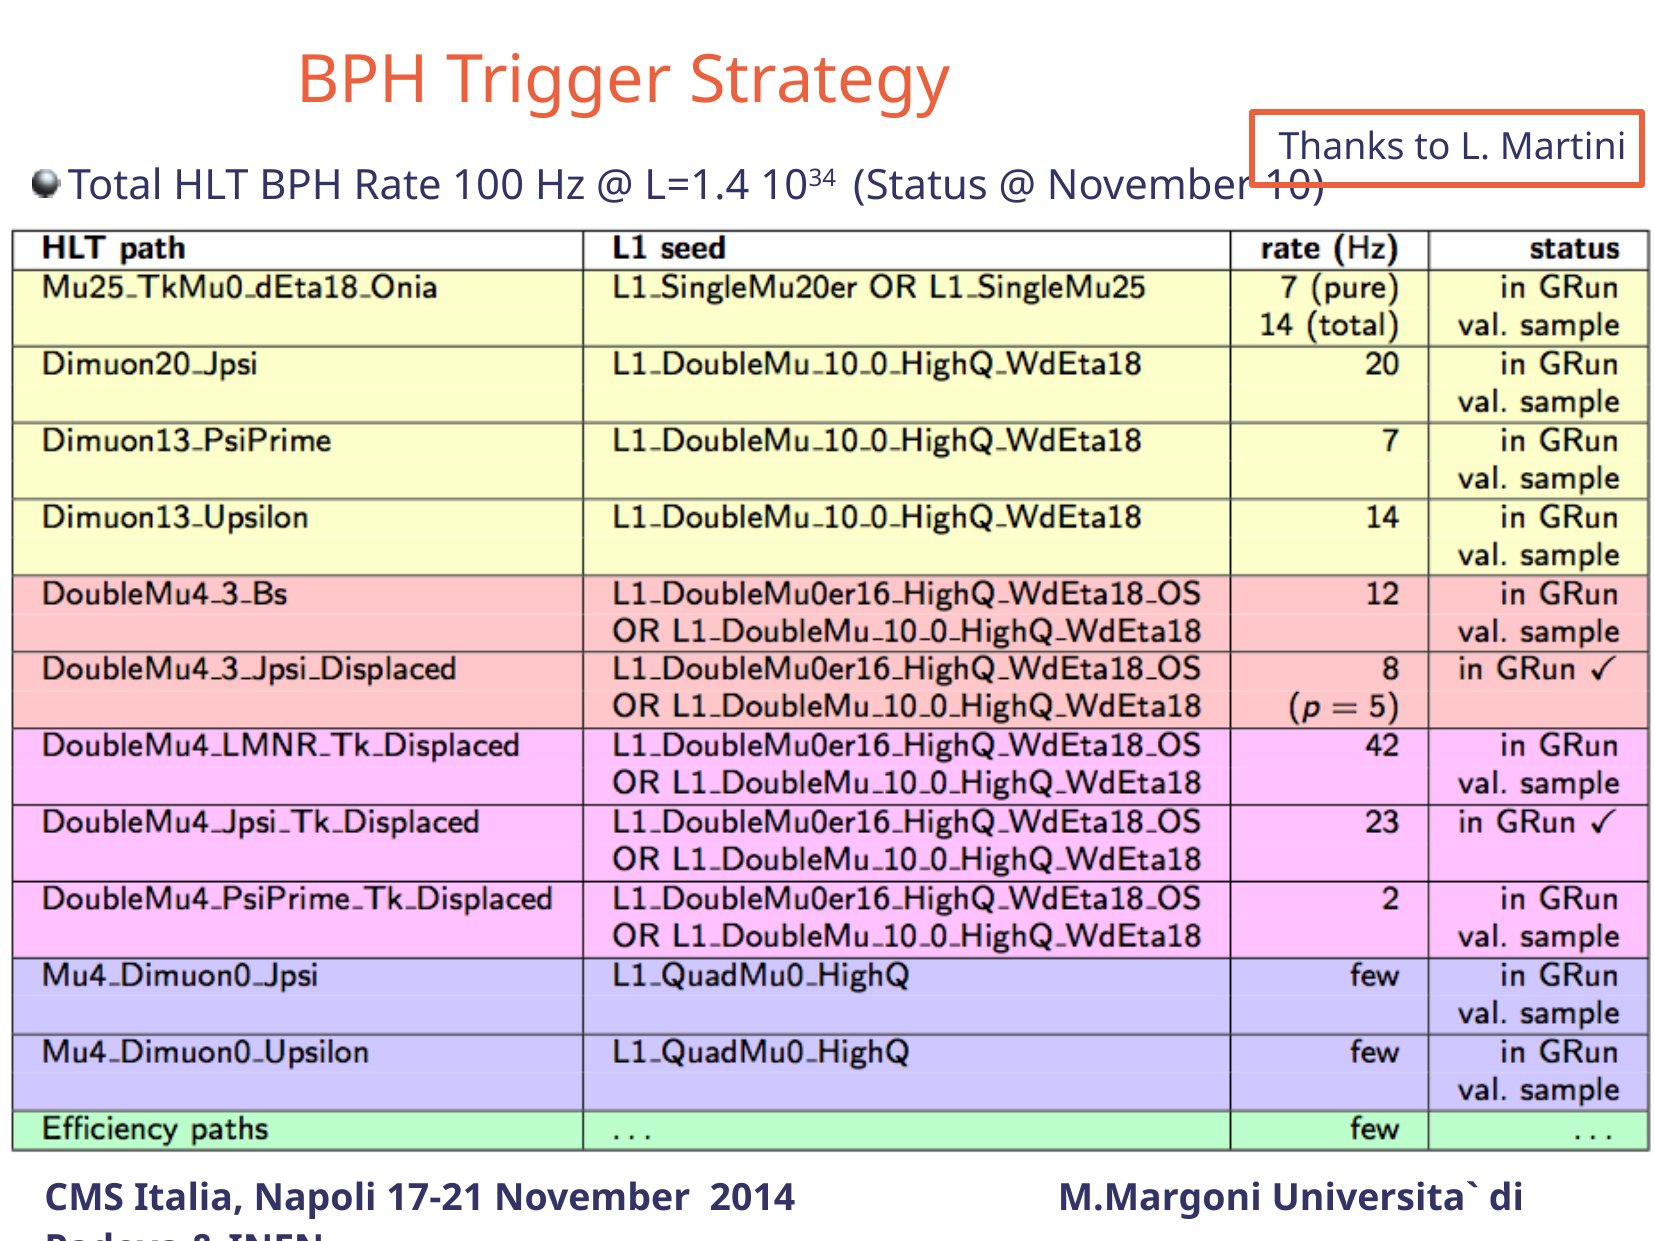

BPH Trigger Strategy
Thanks to L. Martini
Total HLT BPH Rate 100 Hz @ L=1.4 1034 (Status @ November 10)
43
CMS Italia, Napoli 17-21 November 2014 M.Margoni Universita` di Padova & INFN